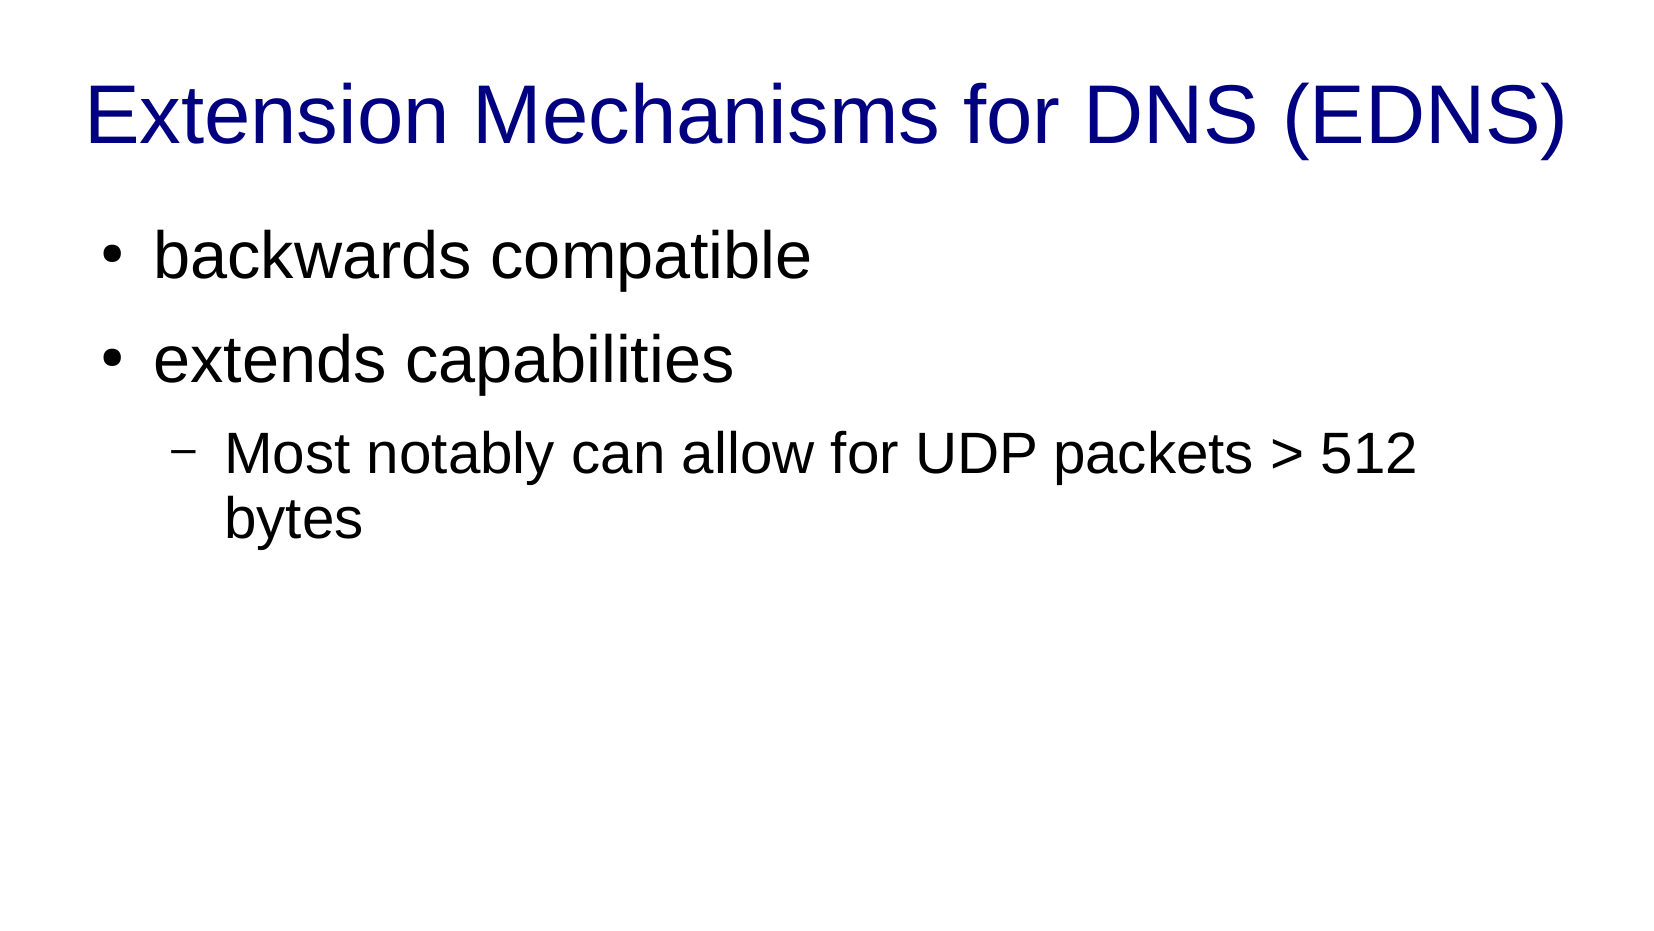

# Extension Mechanisms for DNS (EDNS)
backwards compatible
extends capabilities
Most notably can allow for UDP packets > 512 bytes